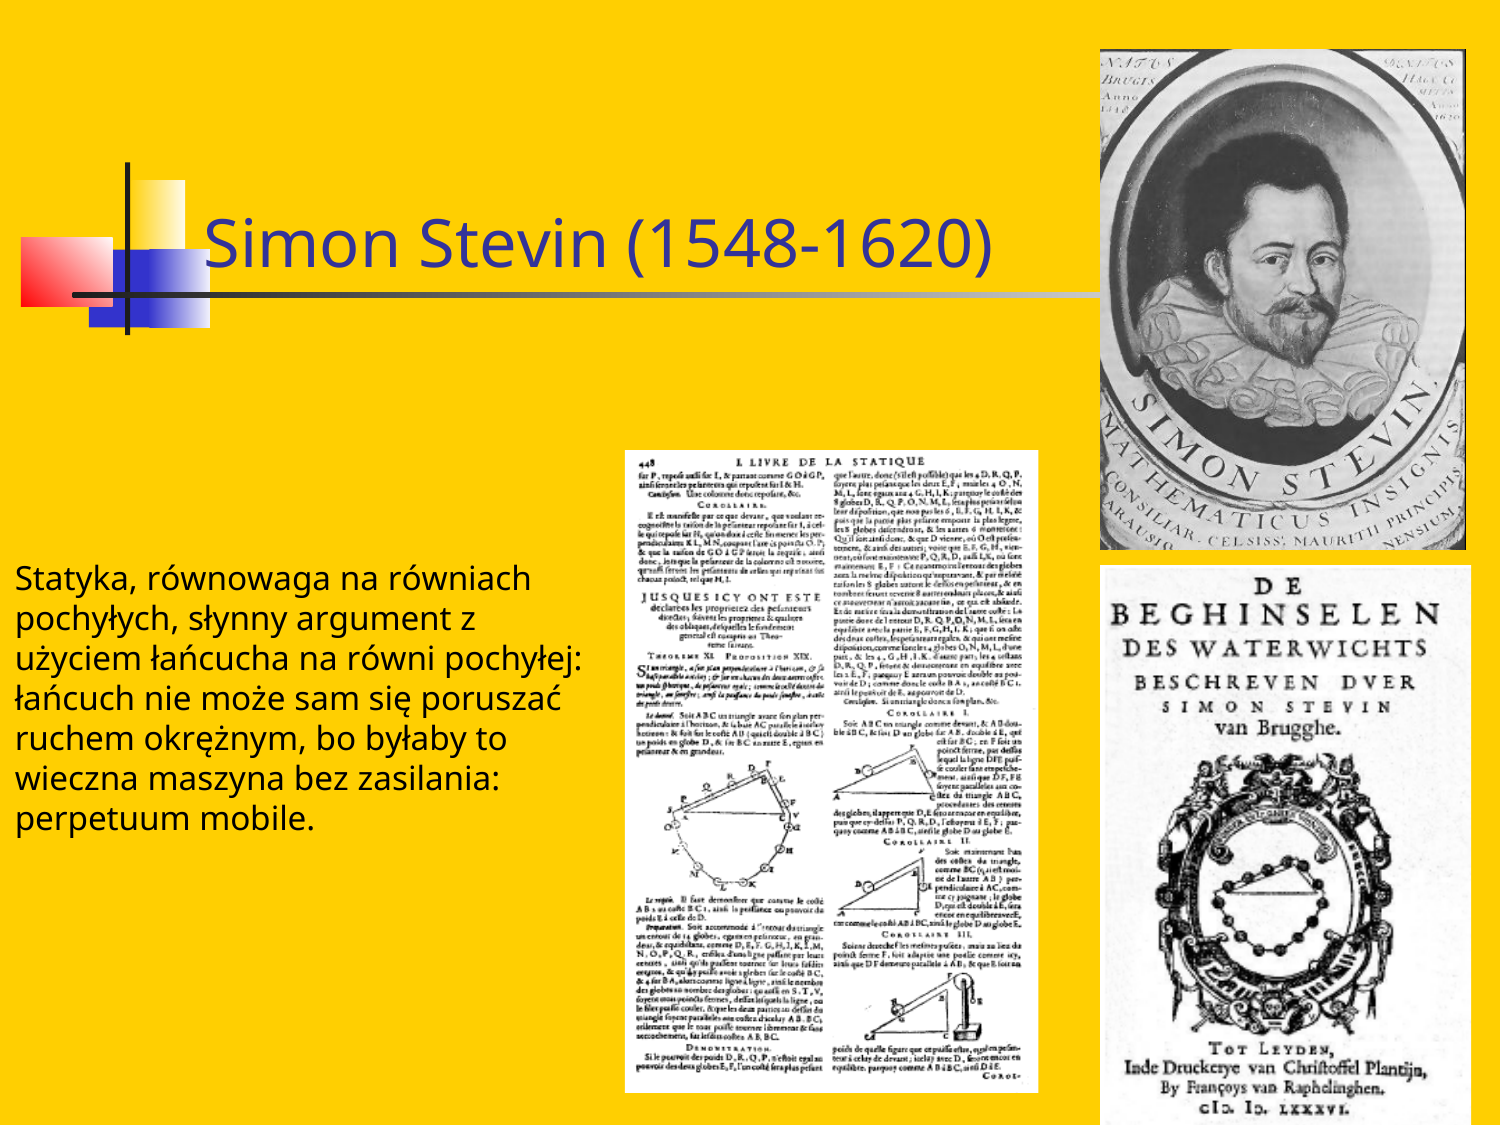

# Simon Stevin (1548-1620)
Statyka, równowaga na równiach pochyłych, słynny argument z użyciem łańcucha na równi pochyłej: łańcuch nie może sam się poruszać ruchem okrężnym, bo byłaby to wieczna maszyna bez zasilania: perpetuum mobile.